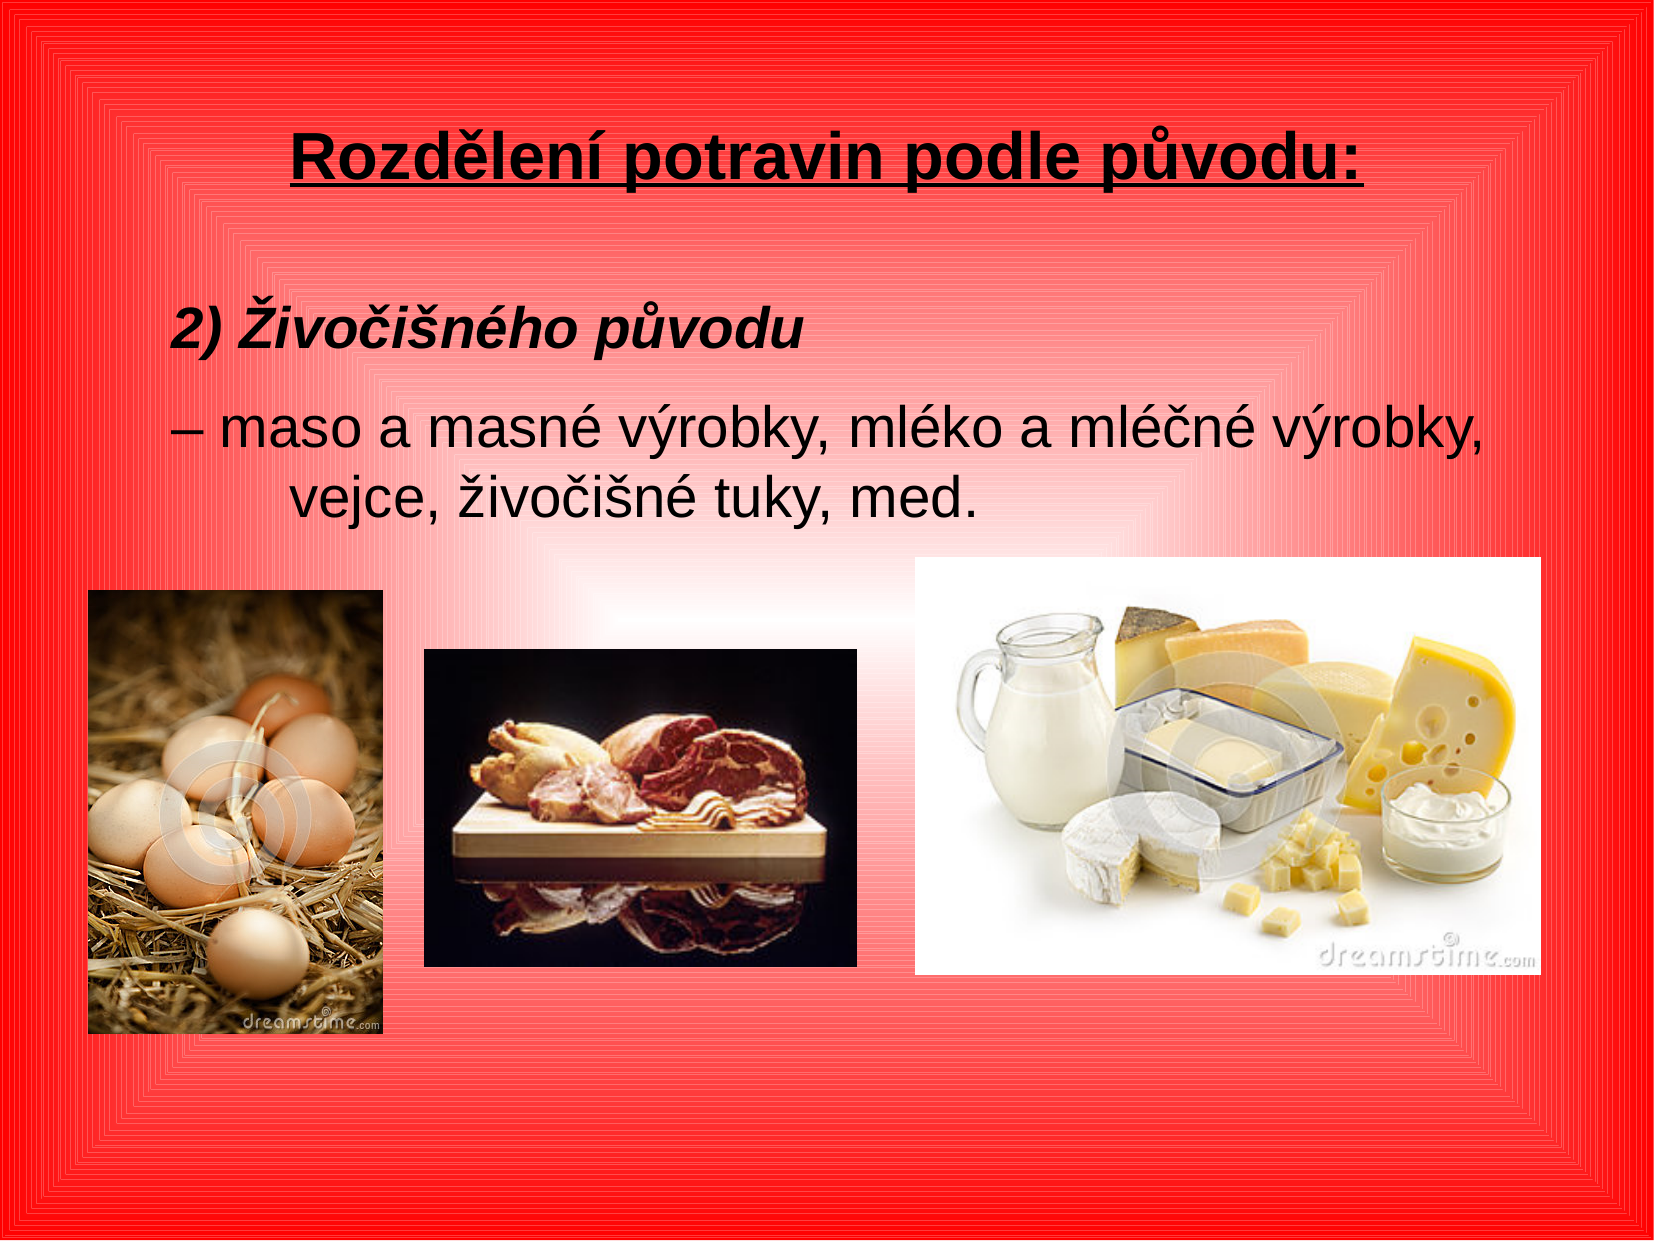

# Rozdělení potravin podle původu:
2) Živočišného původu
– maso a masné výrobky, mléko a mléčné výrobky, vejce, živočišné tuky, med.